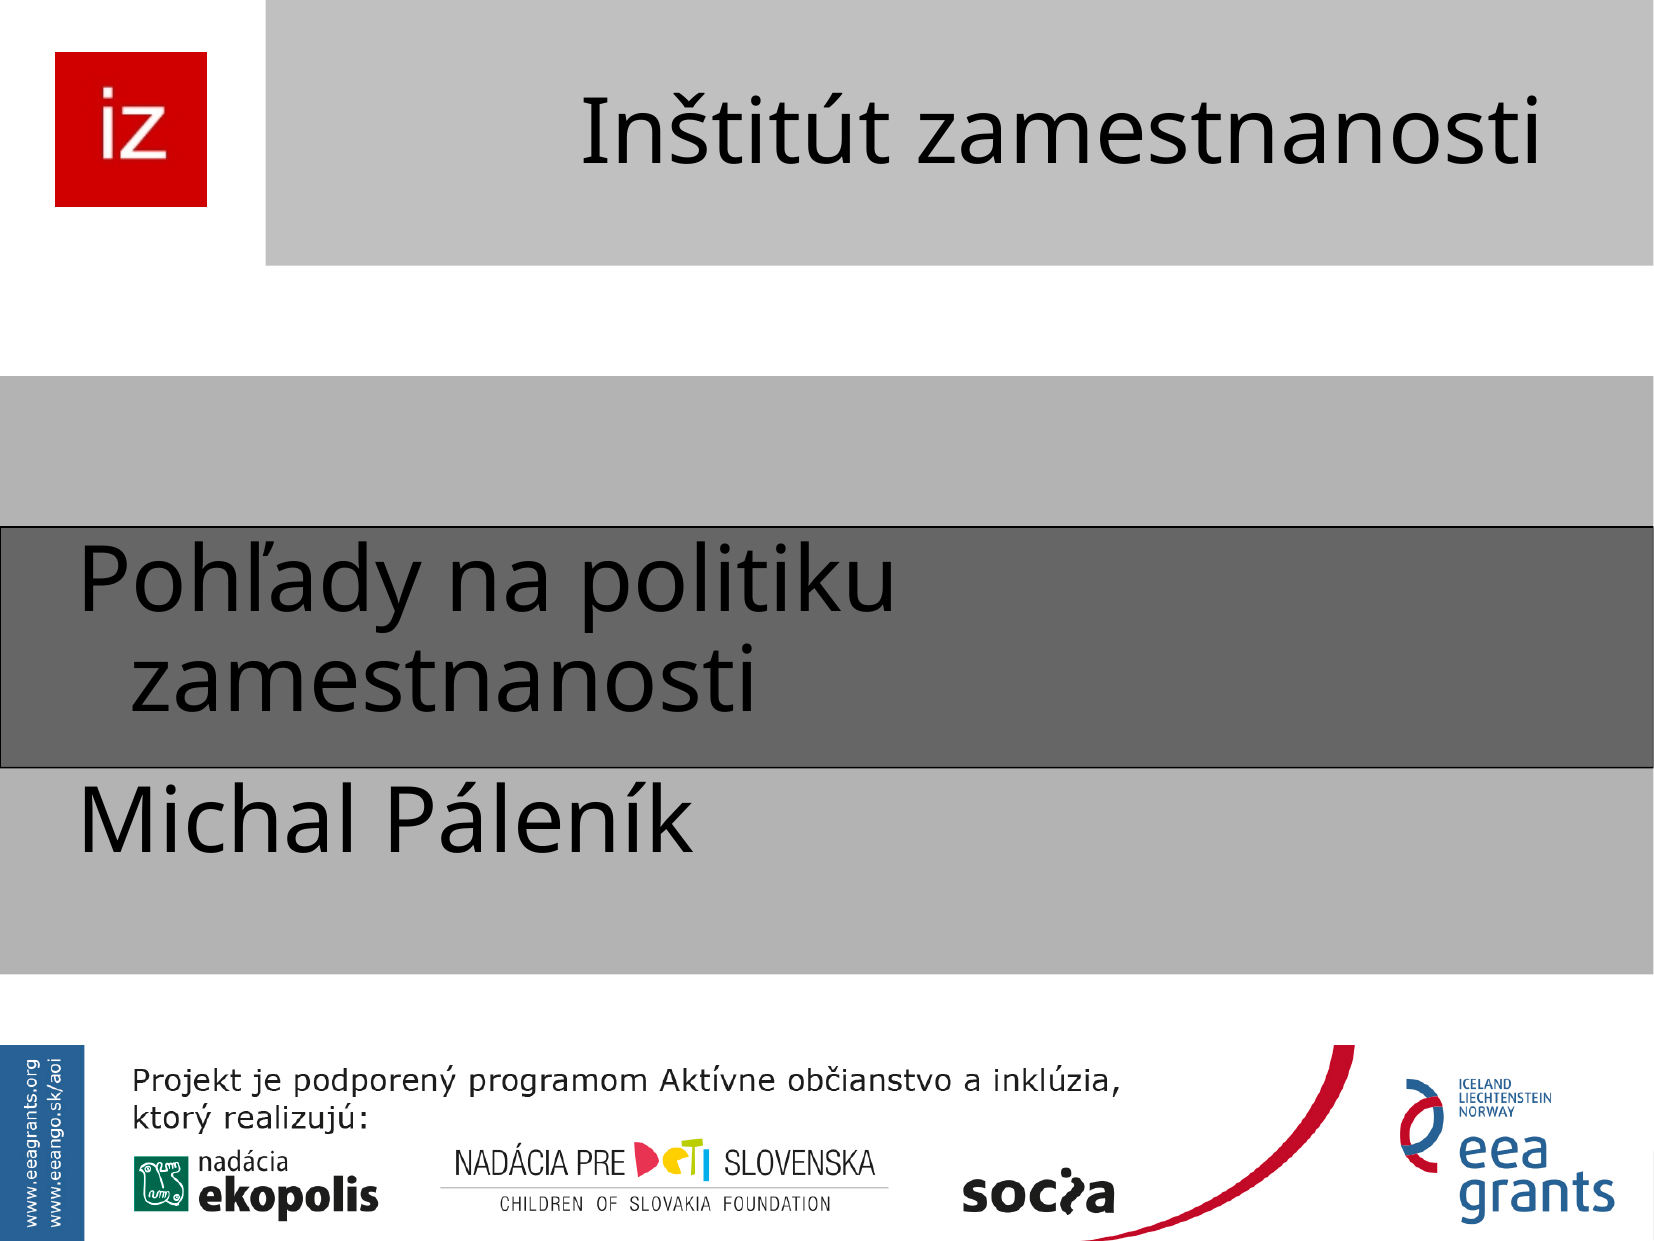

# Inštitút zamestnanosti
Pohľady na politiku zamestnanosti
Michal Páleník